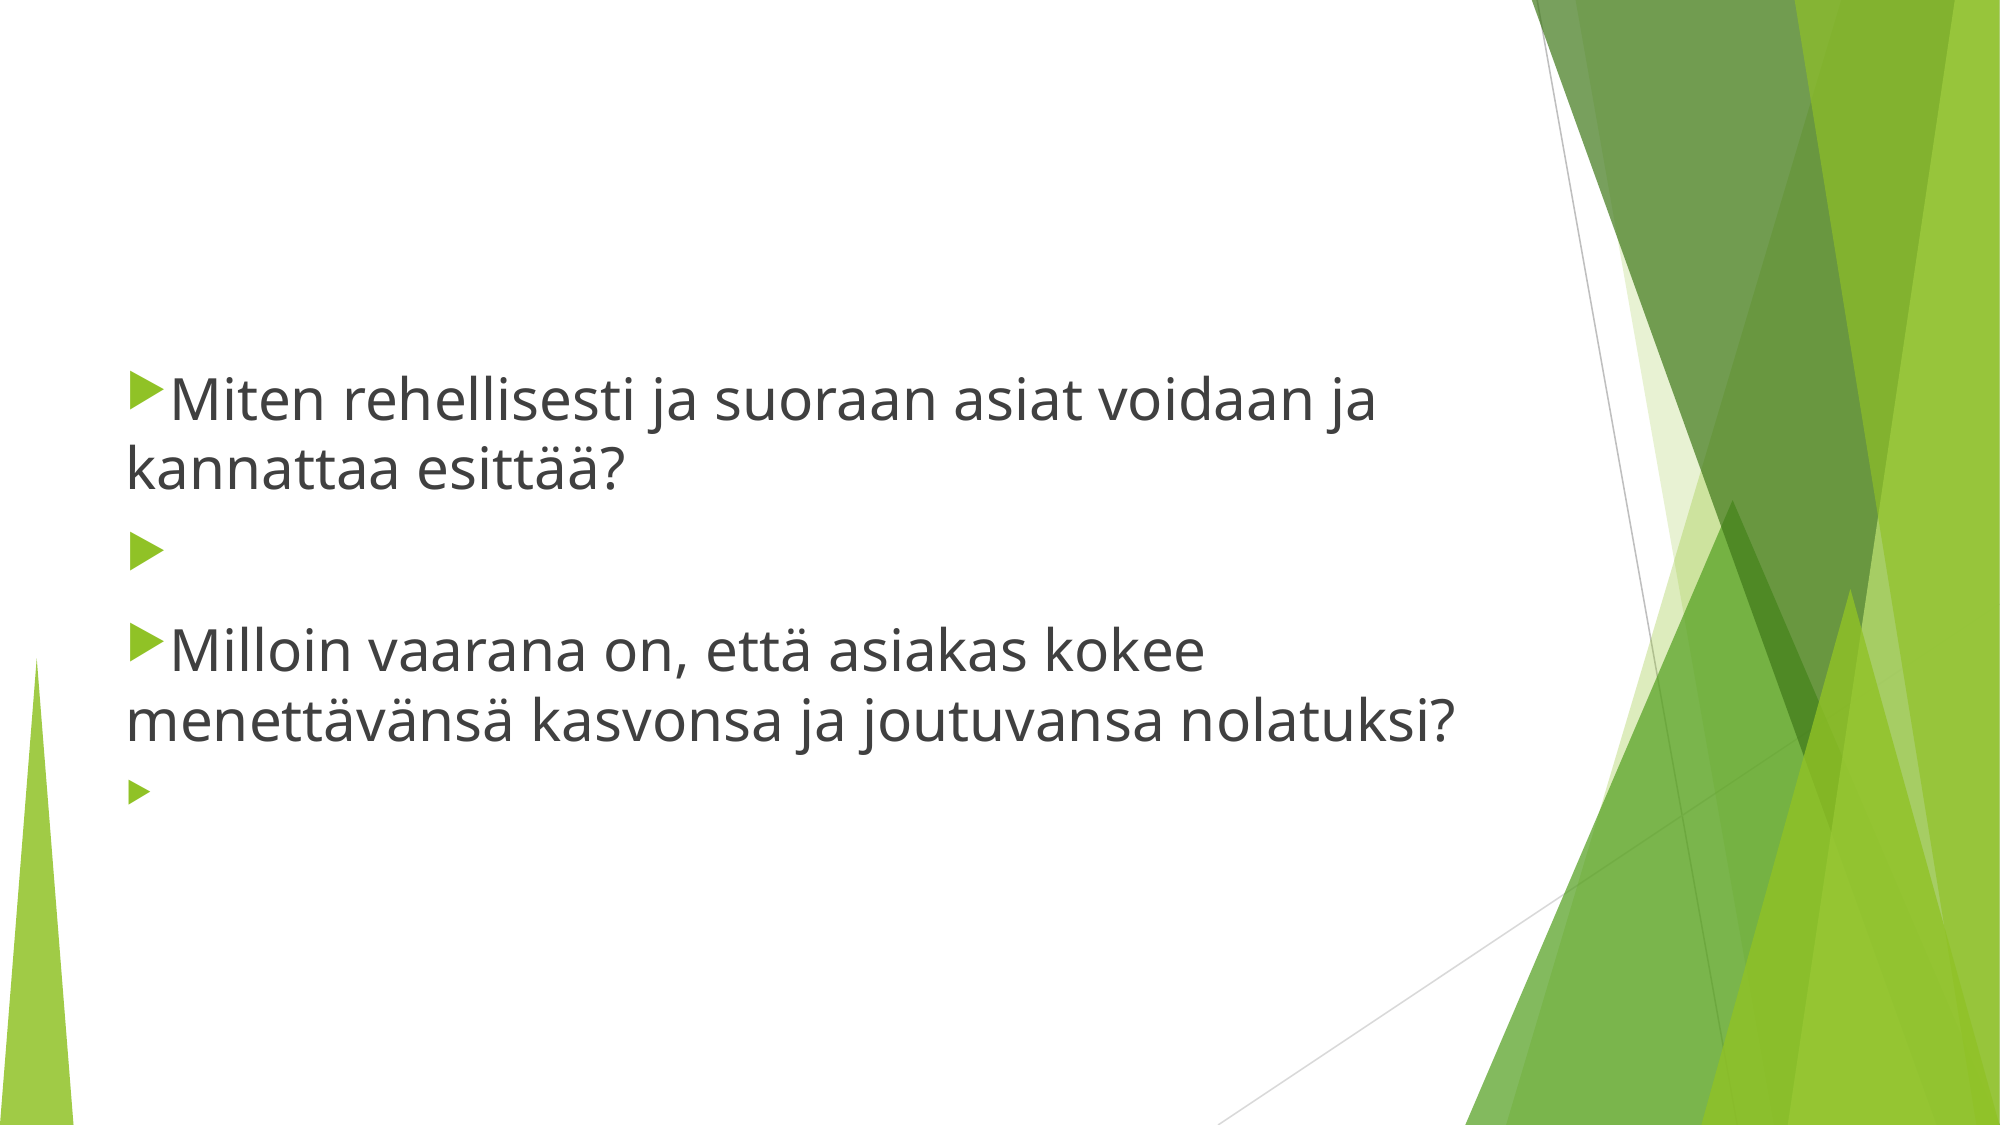

#
Miten rehellisesti ja suoraan asiat voidaan ja kannattaa esittää?
Milloin vaarana on, että asiakas kokee menettävänsä kasvonsa ja joutuvansa nolatuksi?